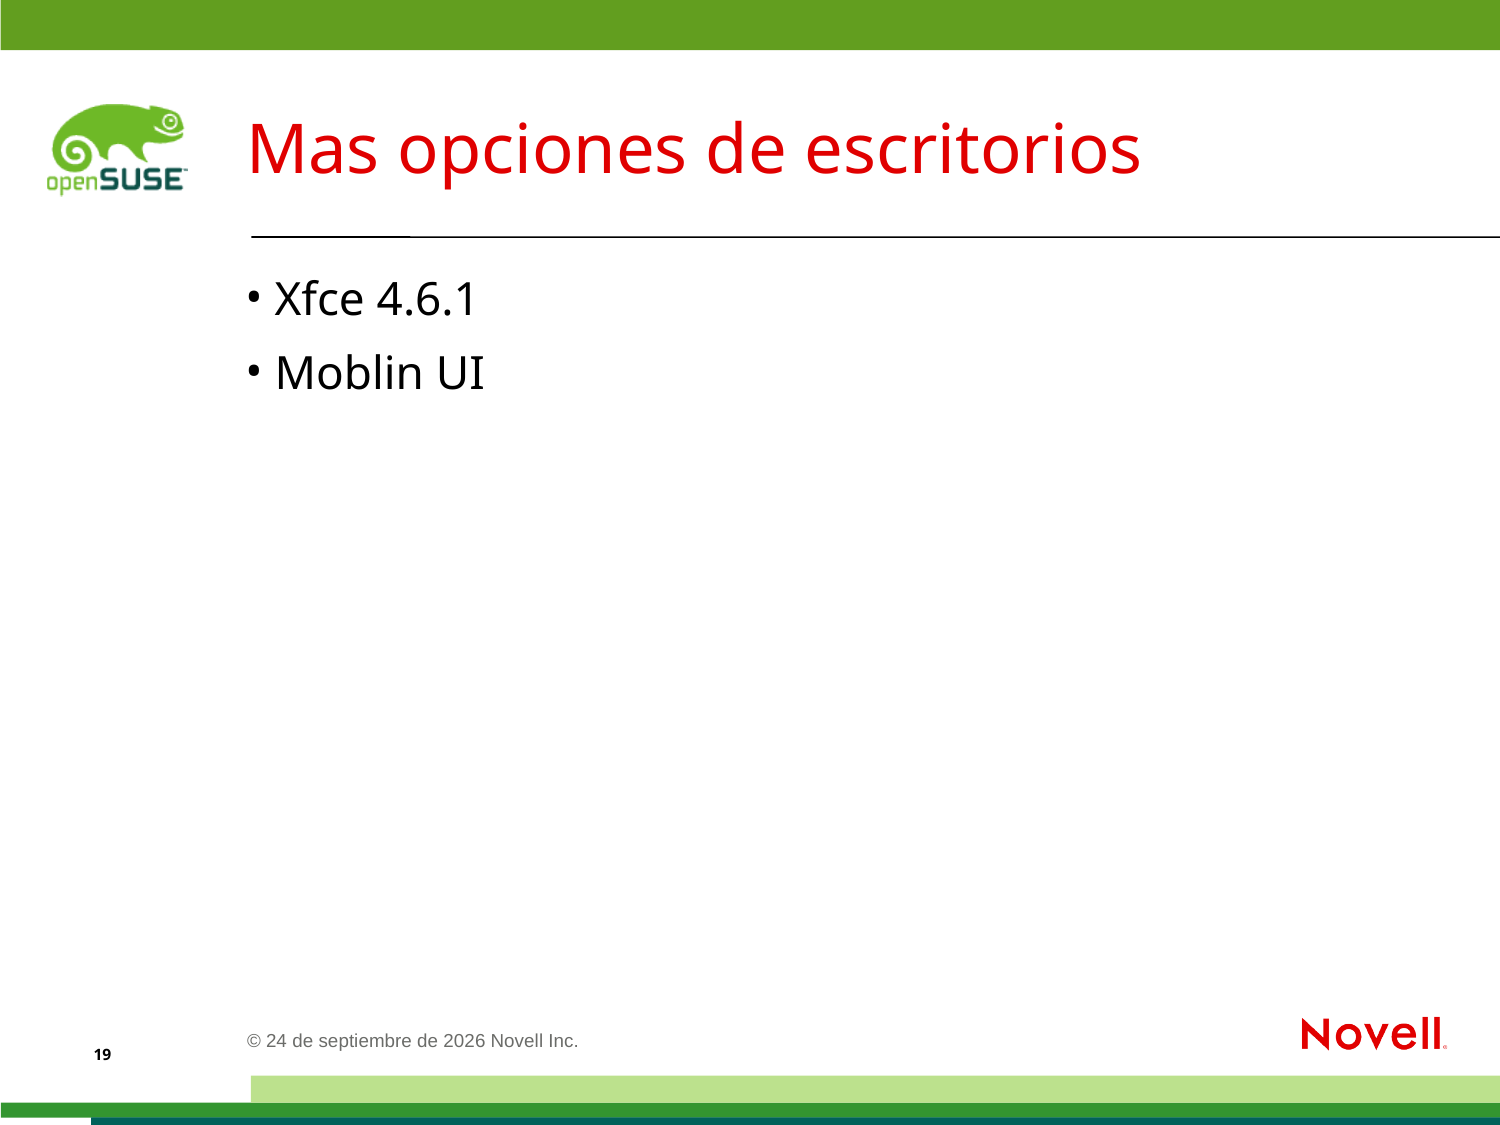

# Mas opciones de escritorios
 Xfce 4.6.1
 Moblin UI